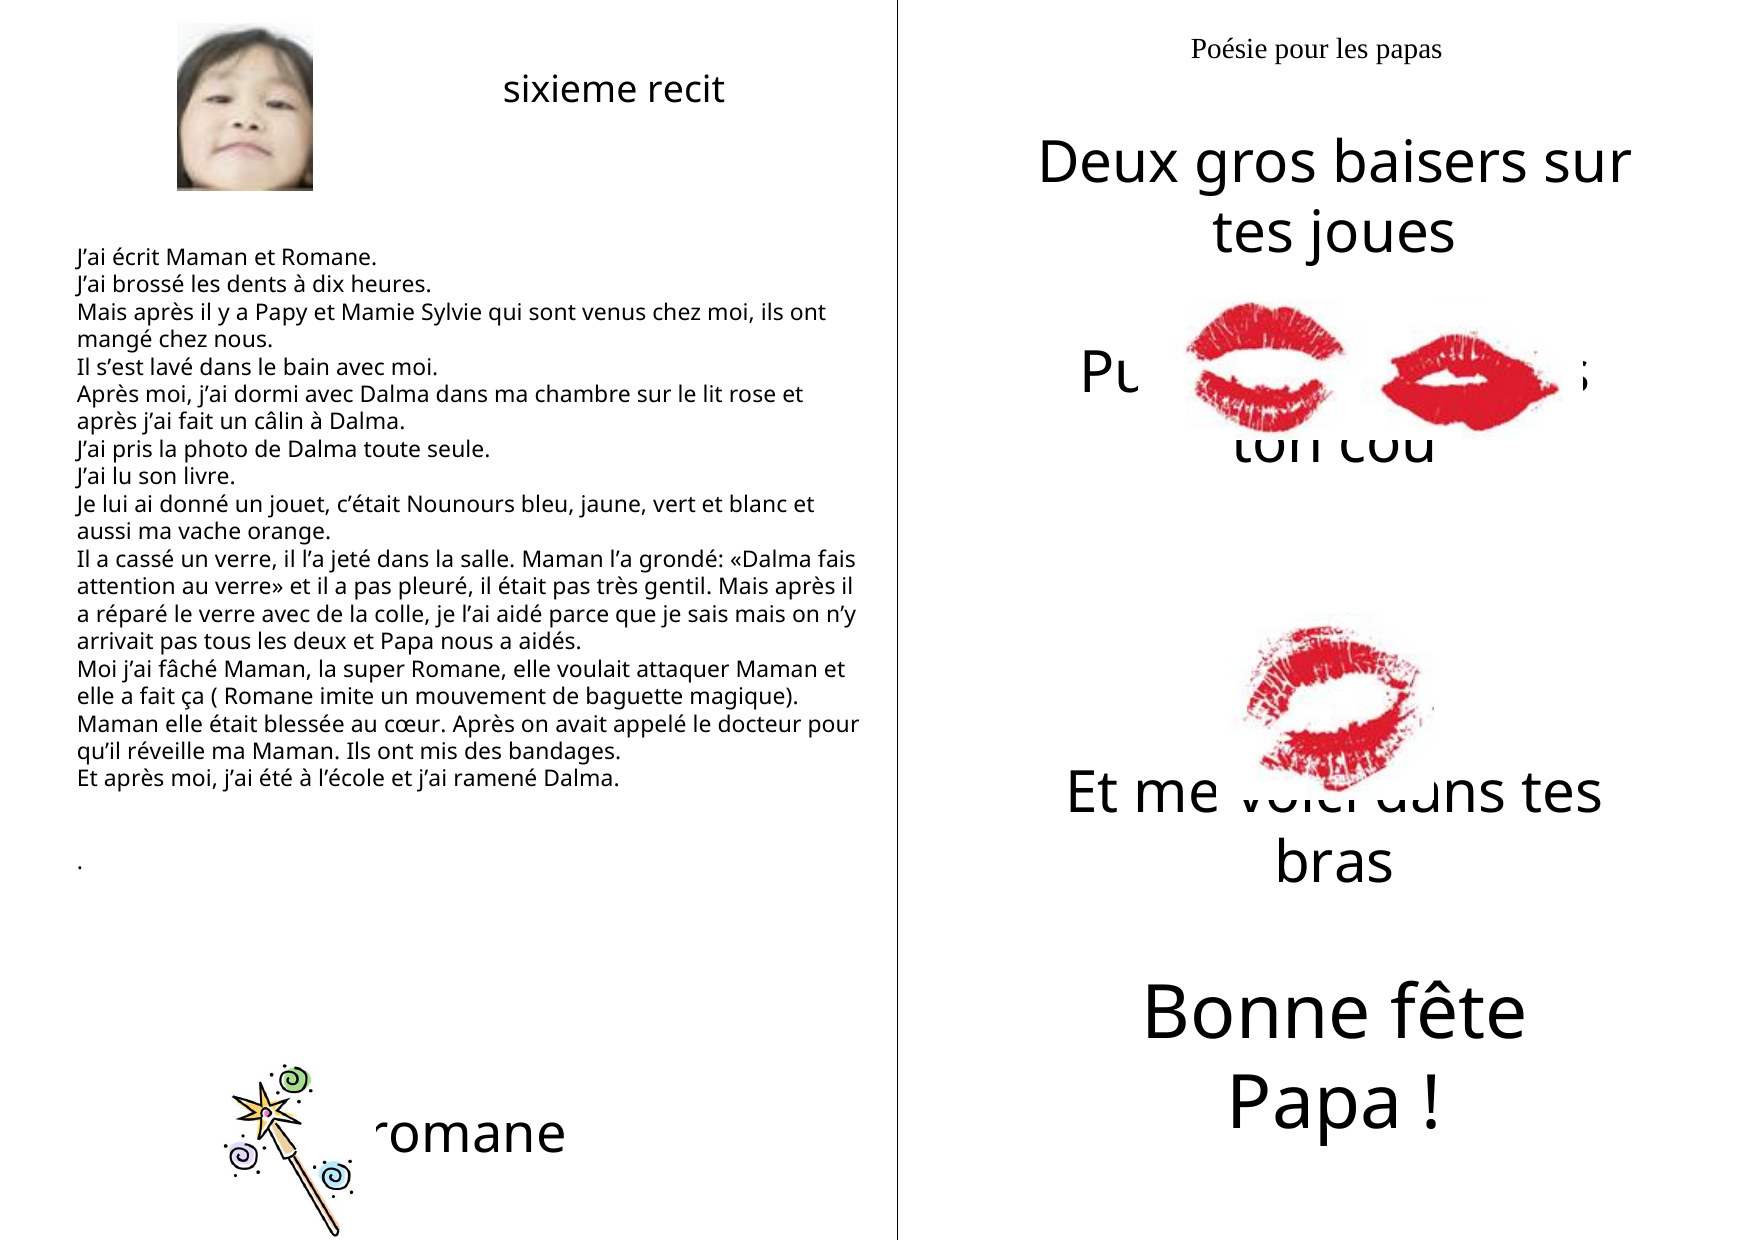

Poésie pour les papas
sixieme recit
Deux gros baisers sur tes joues
Puis un autre dans ton cou
Et me voici dans tes bras
Bonne fête Papa !
J’ai écrit Maman et Romane.
J’ai brossé les dents à dix heures.
Mais après il y a Papy et Mamie Sylvie qui sont venus chez moi, ils ont mangé chez nous.
Il s’est lavé dans le bain avec moi.
Après moi, j’ai dormi avec Dalma dans ma chambre sur le lit rose et après j’ai fait un câlin à Dalma.
J’ai pris la photo de Dalma toute seule.
J’ai lu son livre.
Je lui ai donné un jouet, c’était Nounours bleu, jaune, vert et blanc et aussi ma vache orange.
Il a cassé un verre, il l’a jeté dans la salle. Maman l’a grondé: «Dalma fais attention au verre» et il a pas pleuré, il était pas très gentil. Mais après il a réparé le verre avec de la colle, je l’ai aidé parce que je sais mais on n’y arrivait pas tous les deux et Papa nous a aidés.
Moi j’ai fâché Maman, la super Romane, elle voulait attaquer Maman et elle a fait ça ( Romane imite un mouvement de baguette magique). Maman elle était blessée au cœur. Après on avait appelé le docteur pour qu’il réveille ma Maman. Ils ont mis des bandages.
Et après moi, j’ai été à l’école et j’ai ramené Dalma.
.
romane